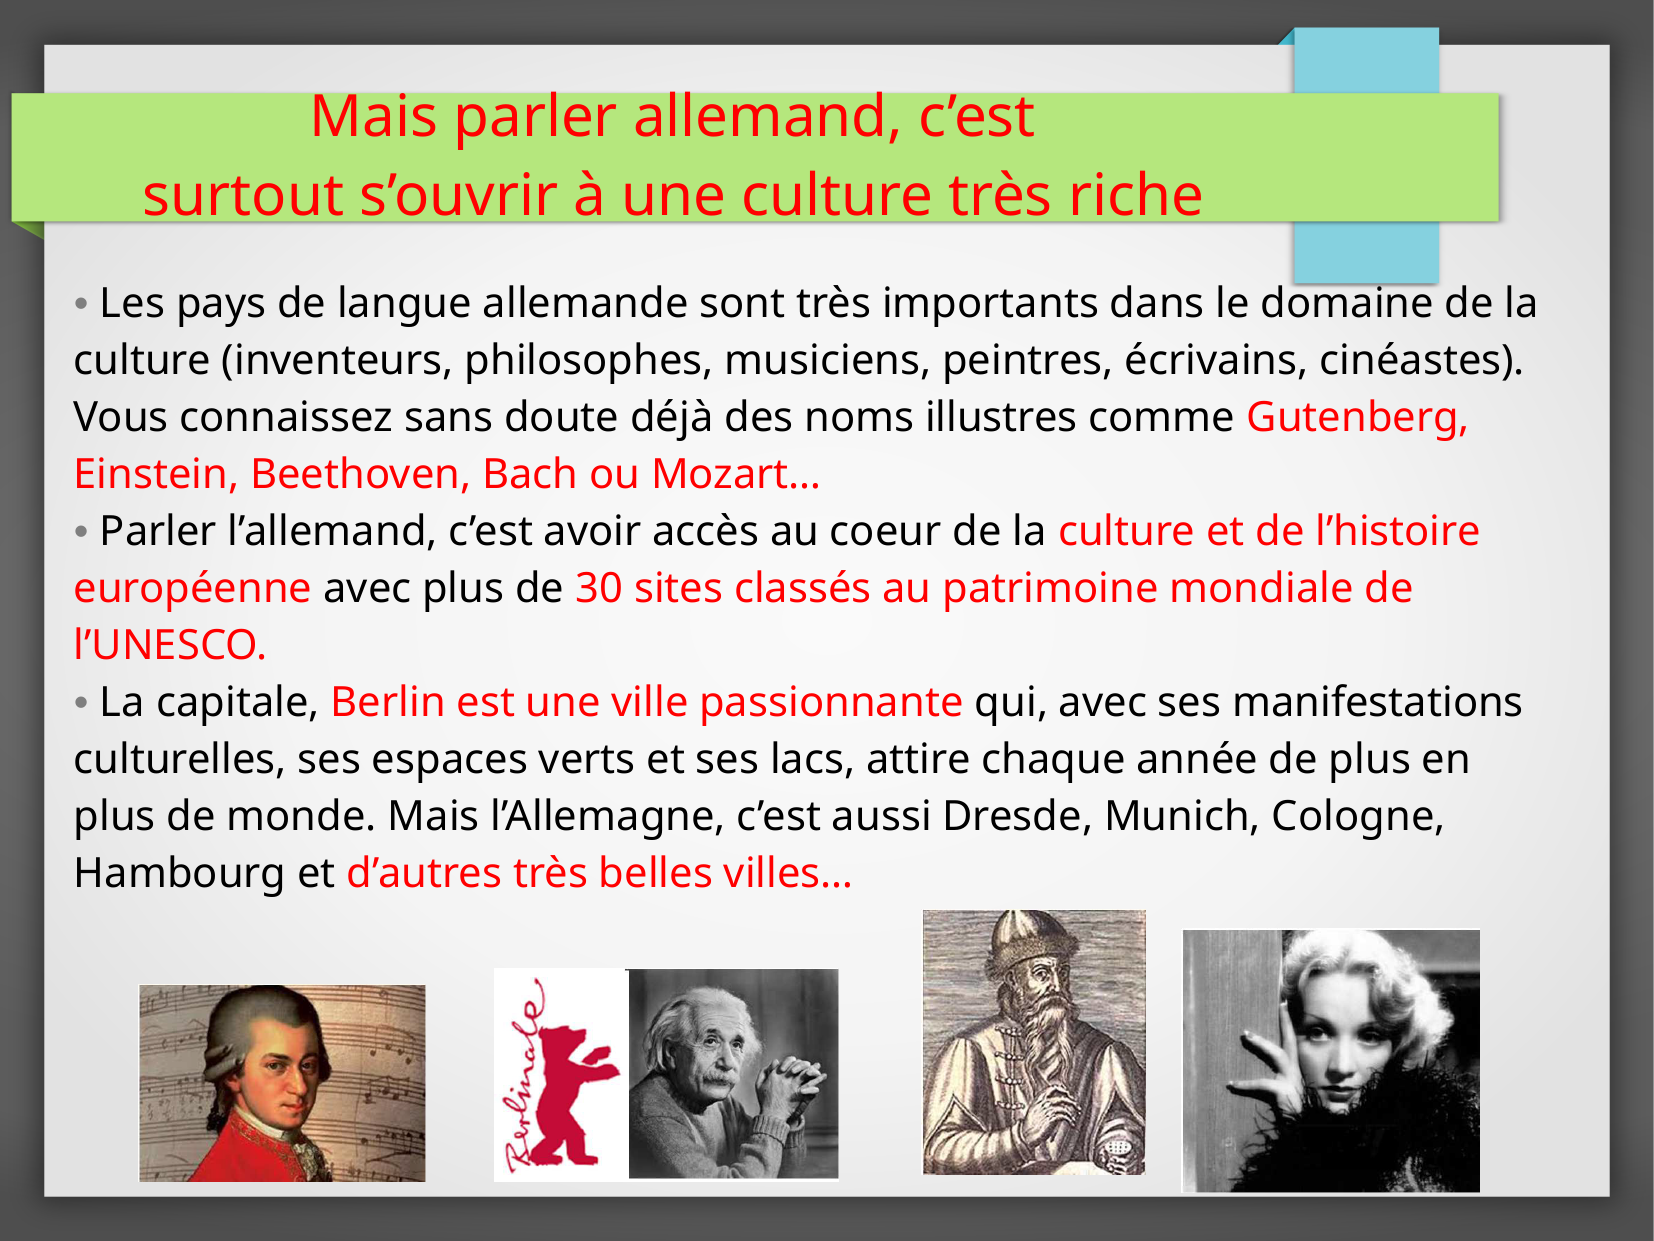

# Mais parler allemand, c’est surtout s’ouvrir à une culture très riche
• Les pays de langue allemande sont très importants dans le domaine de la
culture (inventeurs, philosophes, musiciens, peintres, écrivains, cinéastes).
Vous connaissez sans doute déjà des noms illustres comme Gutenberg,
Einstein, Beethoven, Bach ou Mozart…
• Parler l’allemand, c’est avoir accès au coeur de la culture et de l’histoire
européenne avec plus de 30 sites classés au patrimoine mondiale de
l’UNESCO.
• La capitale, Berlin est une ville passionnante qui, avec ses manifestations
culturelles, ses espaces verts et ses lacs, attire chaque année de plus en plus de monde. Mais l’Allemagne, c’est aussi Dresde, Munich, Cologne, Hambourg et d’autres très belles villes…